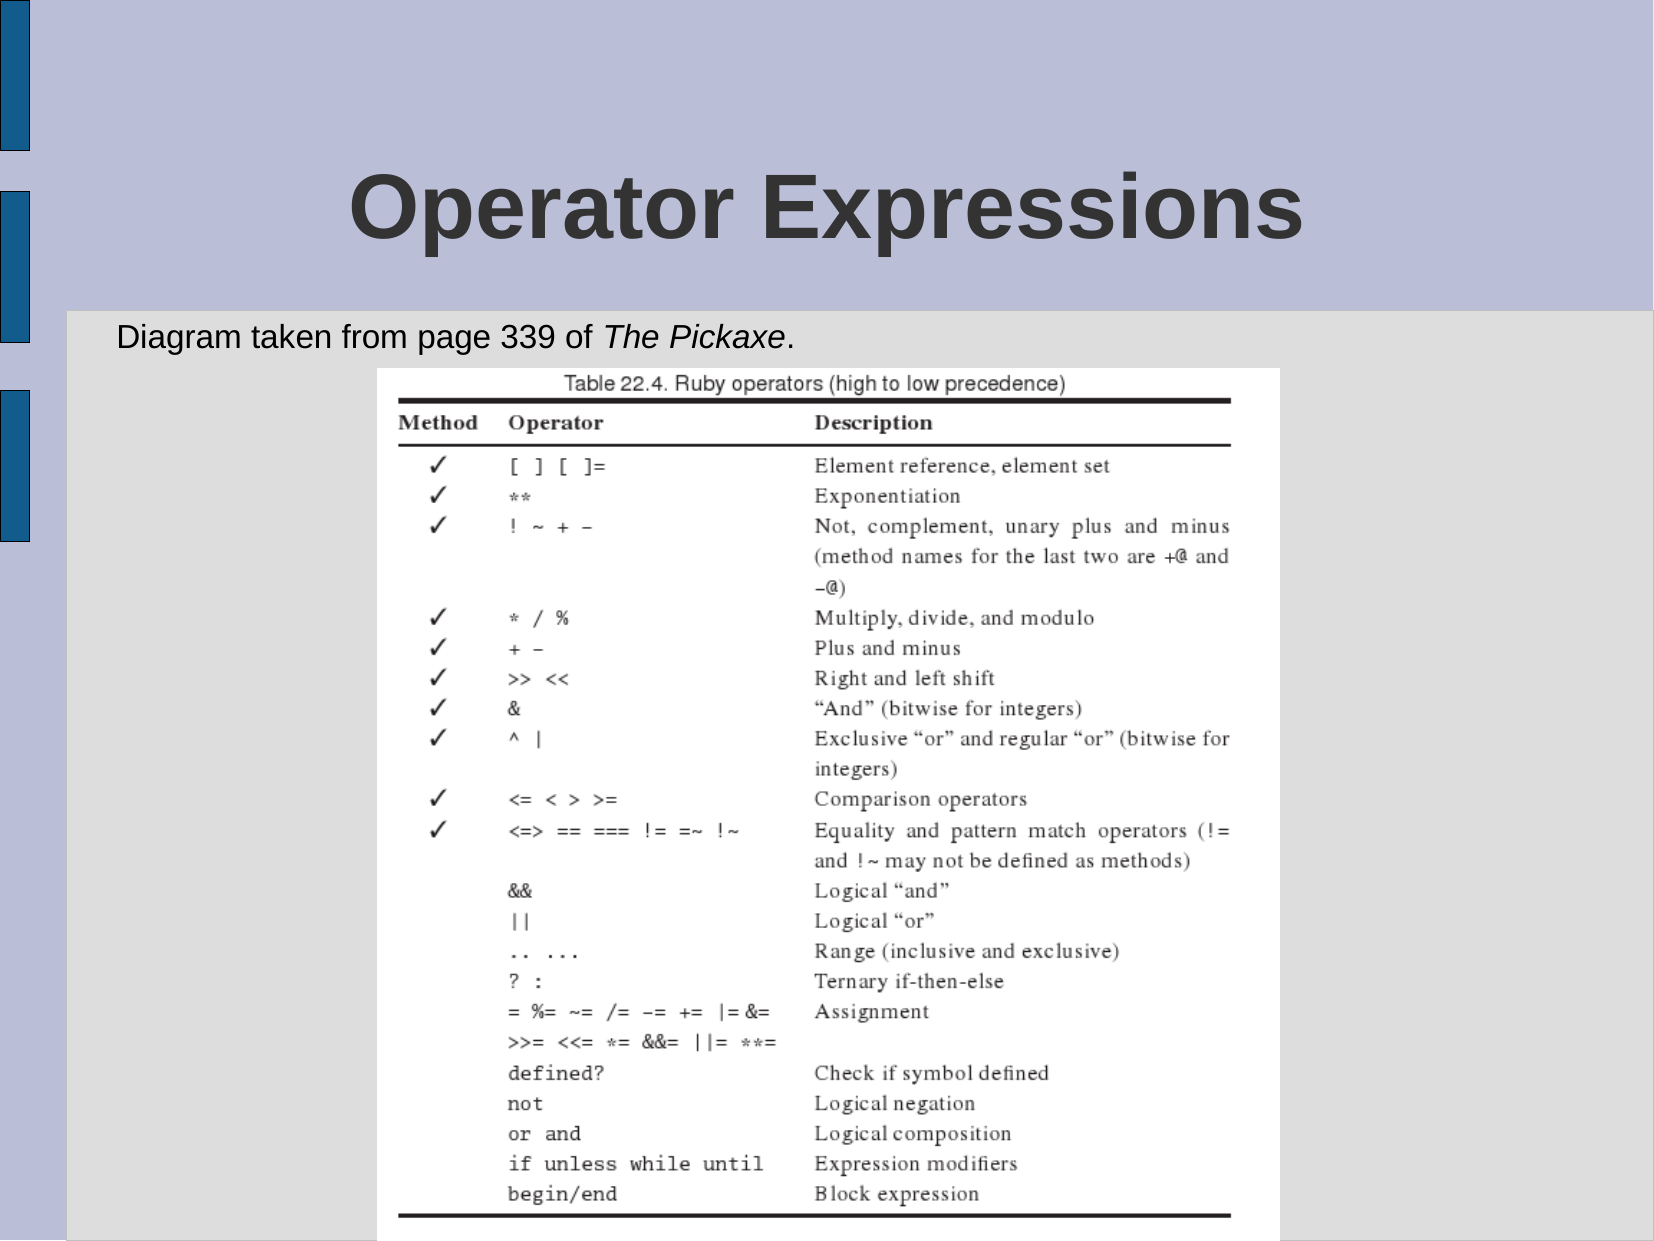

# Operator Expressions
Diagram taken from page 339 of The Pickaxe.